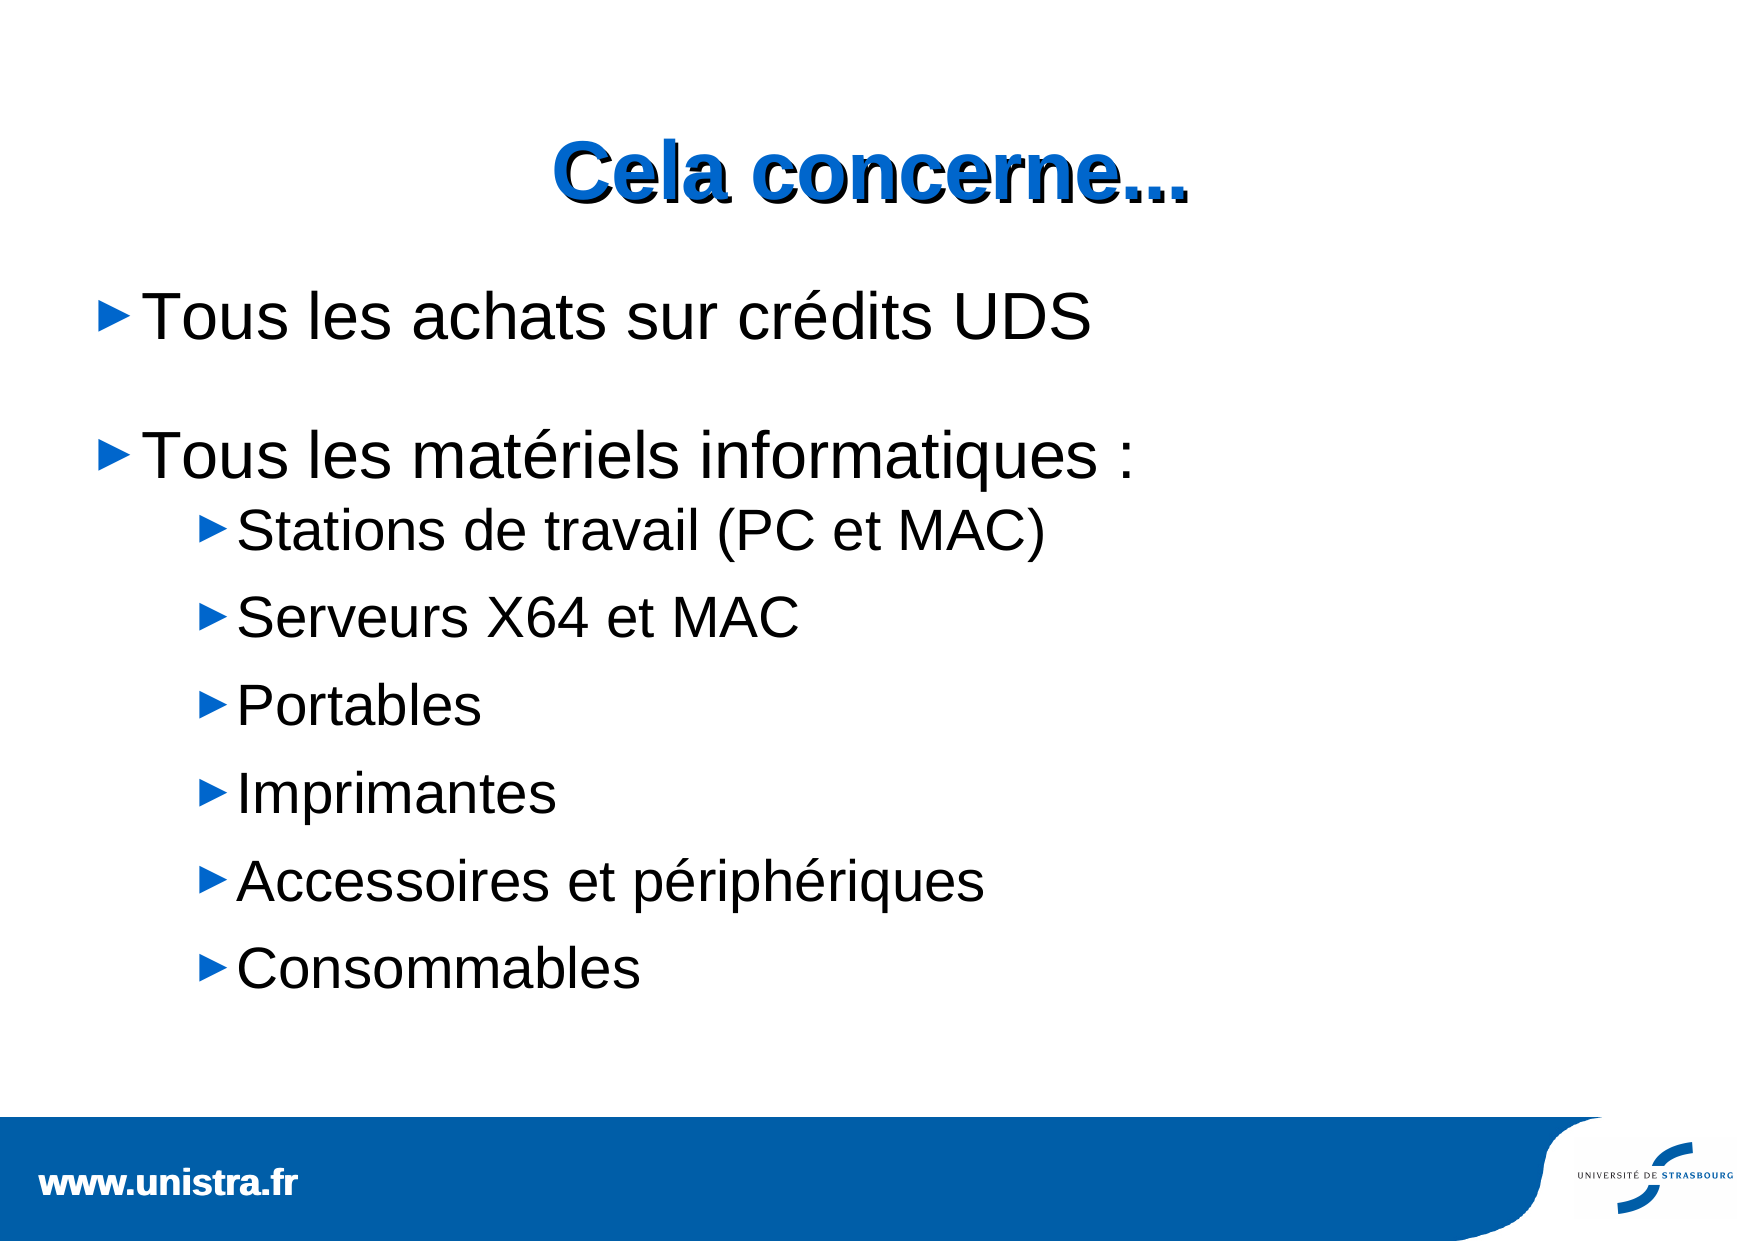

# Cela concerne...
Tous les achats sur crédits UDS
Tous les matériels informatiques :
Stations de travail (PC et MAC)
Serveurs X64 et MAC
Portables
Imprimantes
Accessoires et périphériques
Consommables